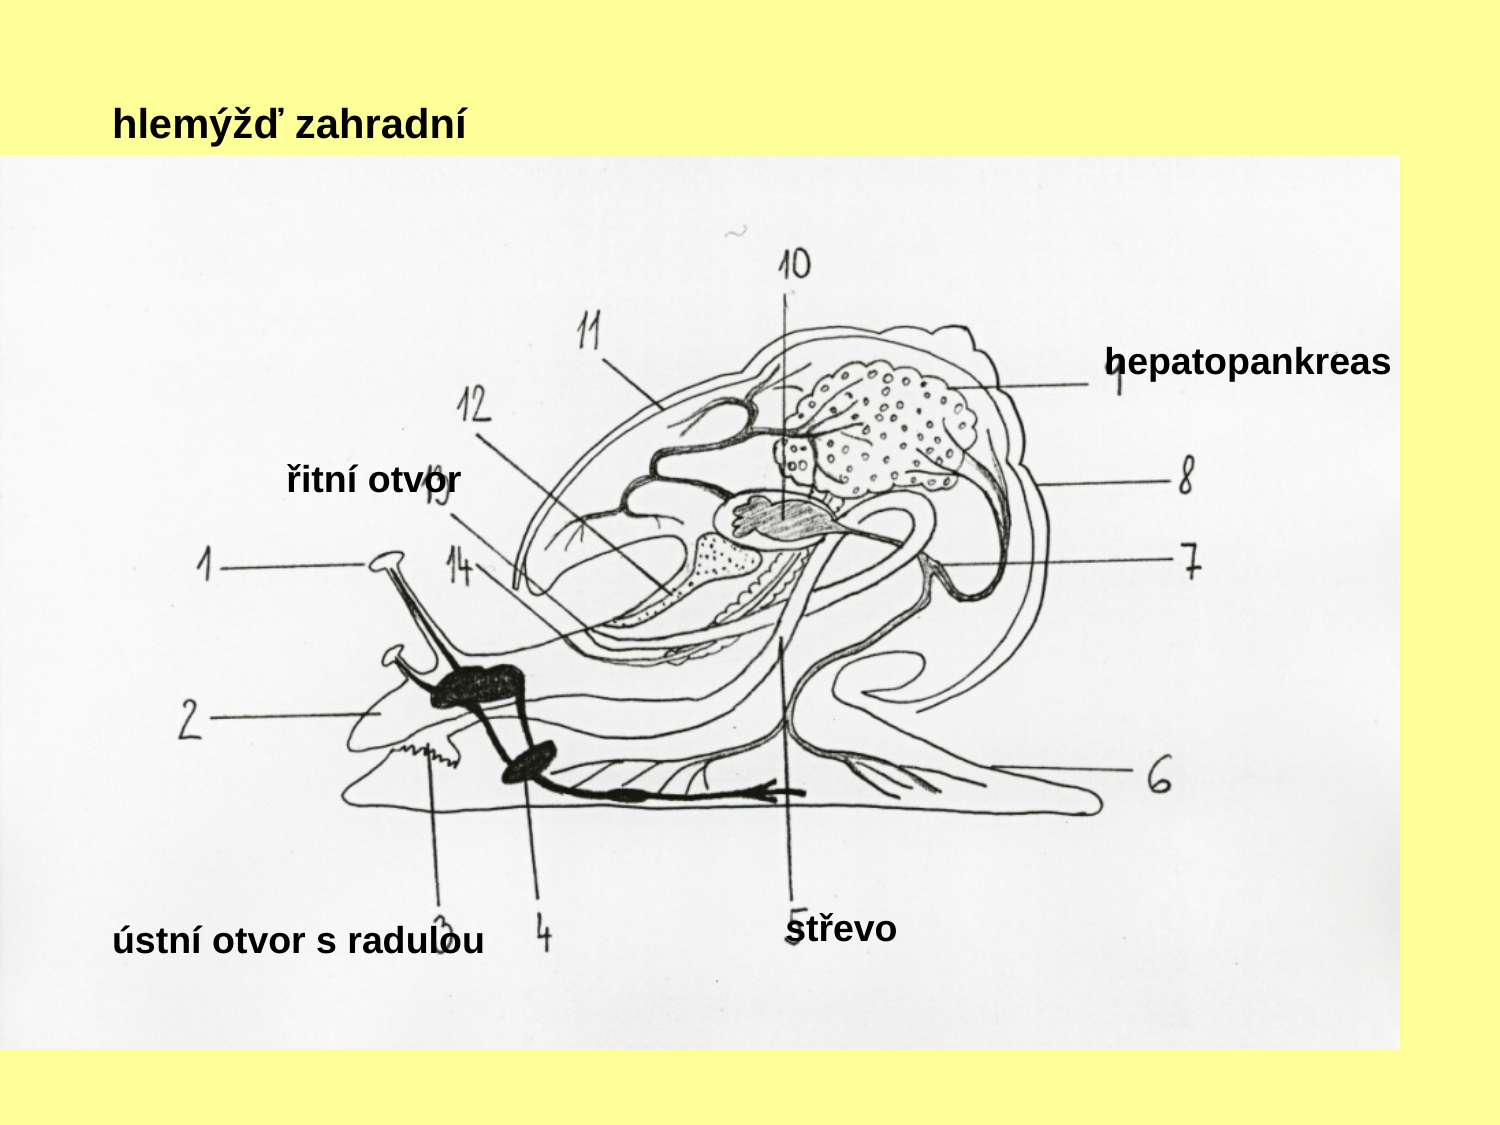

#
hlemýžď zahradní
hepatopankreas
 řitní otvor
střevo
ústní otvor s radulou